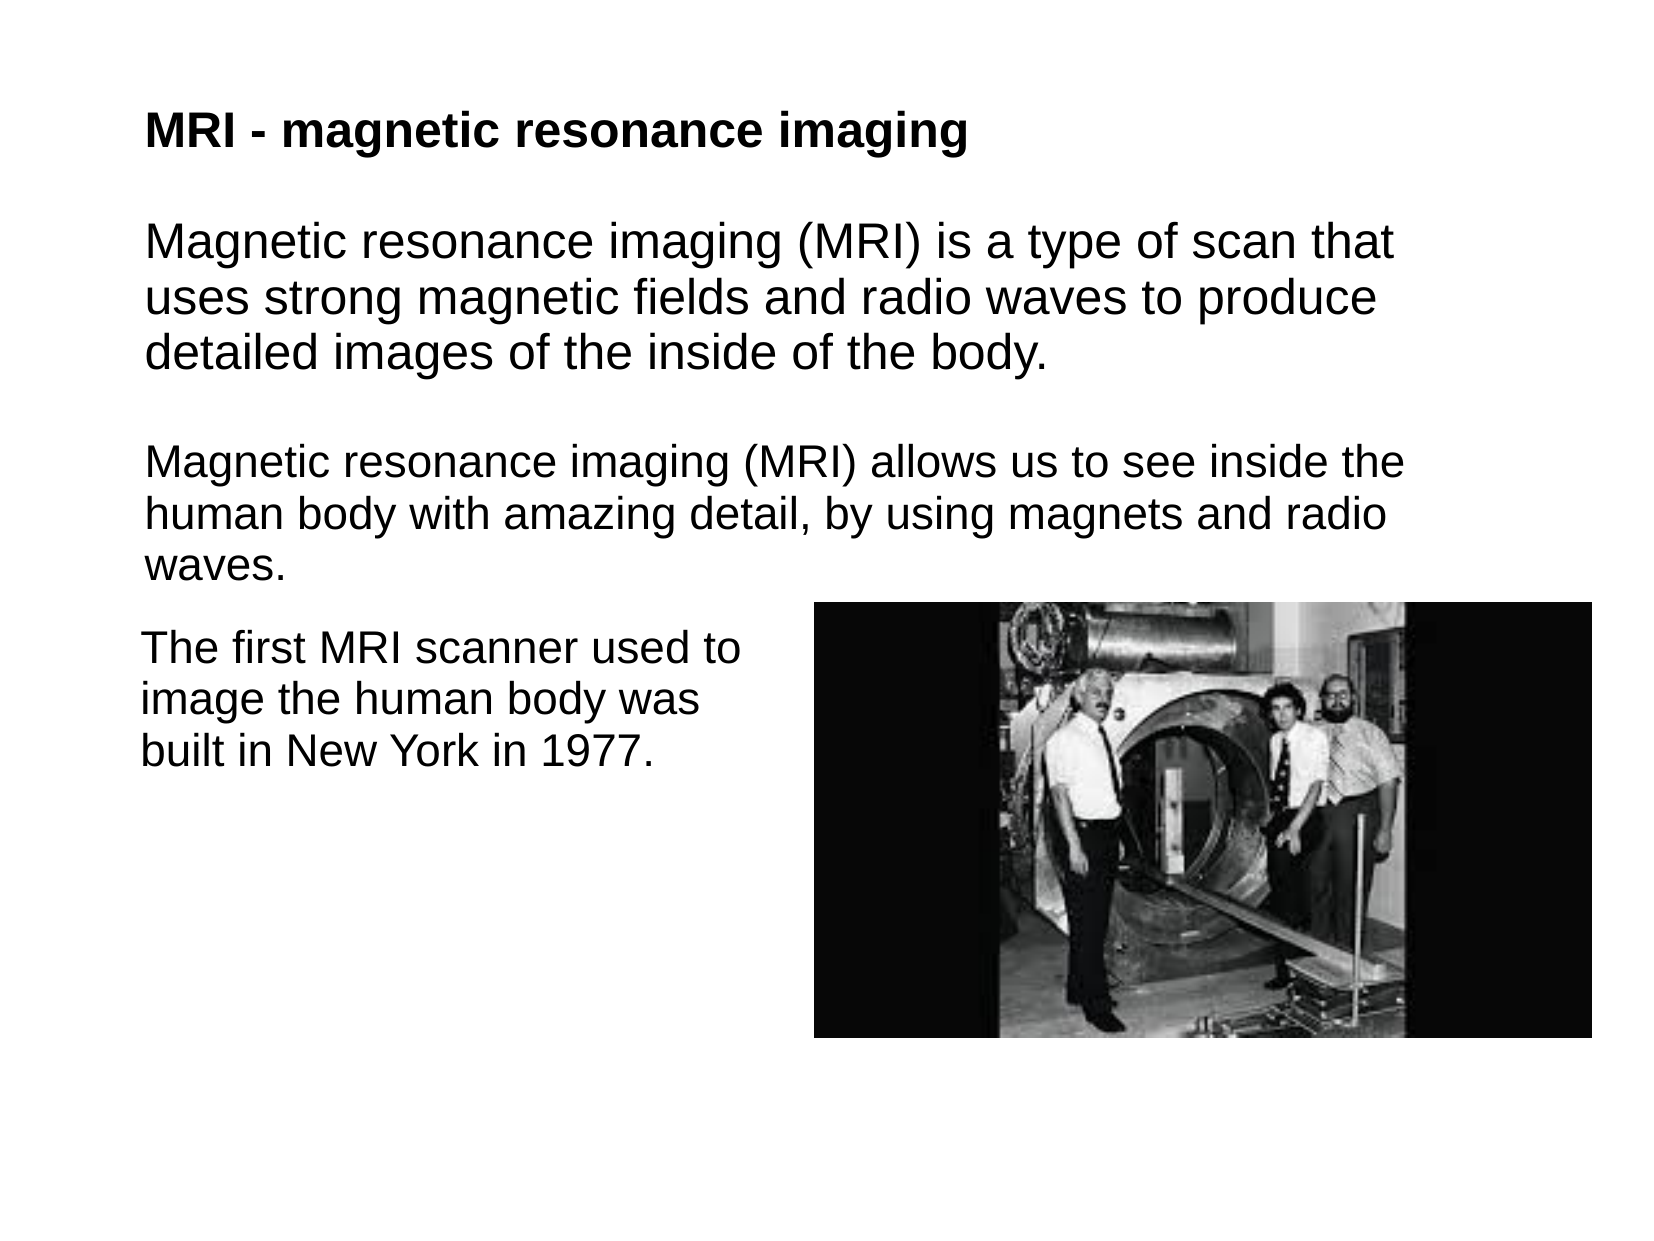

MRI - magnetic resonance imaging
Magnetic resonance imaging (MRI) is a type of scan that uses strong magnetic fields and radio waves to produce detailed images of the inside of the body.
Magnetic resonance imaging (MRI) allows us to see inside the human body with amazing detail, by using magnets and radio waves.
The first MRI scanner used to image the human body was built in New York in 1977.